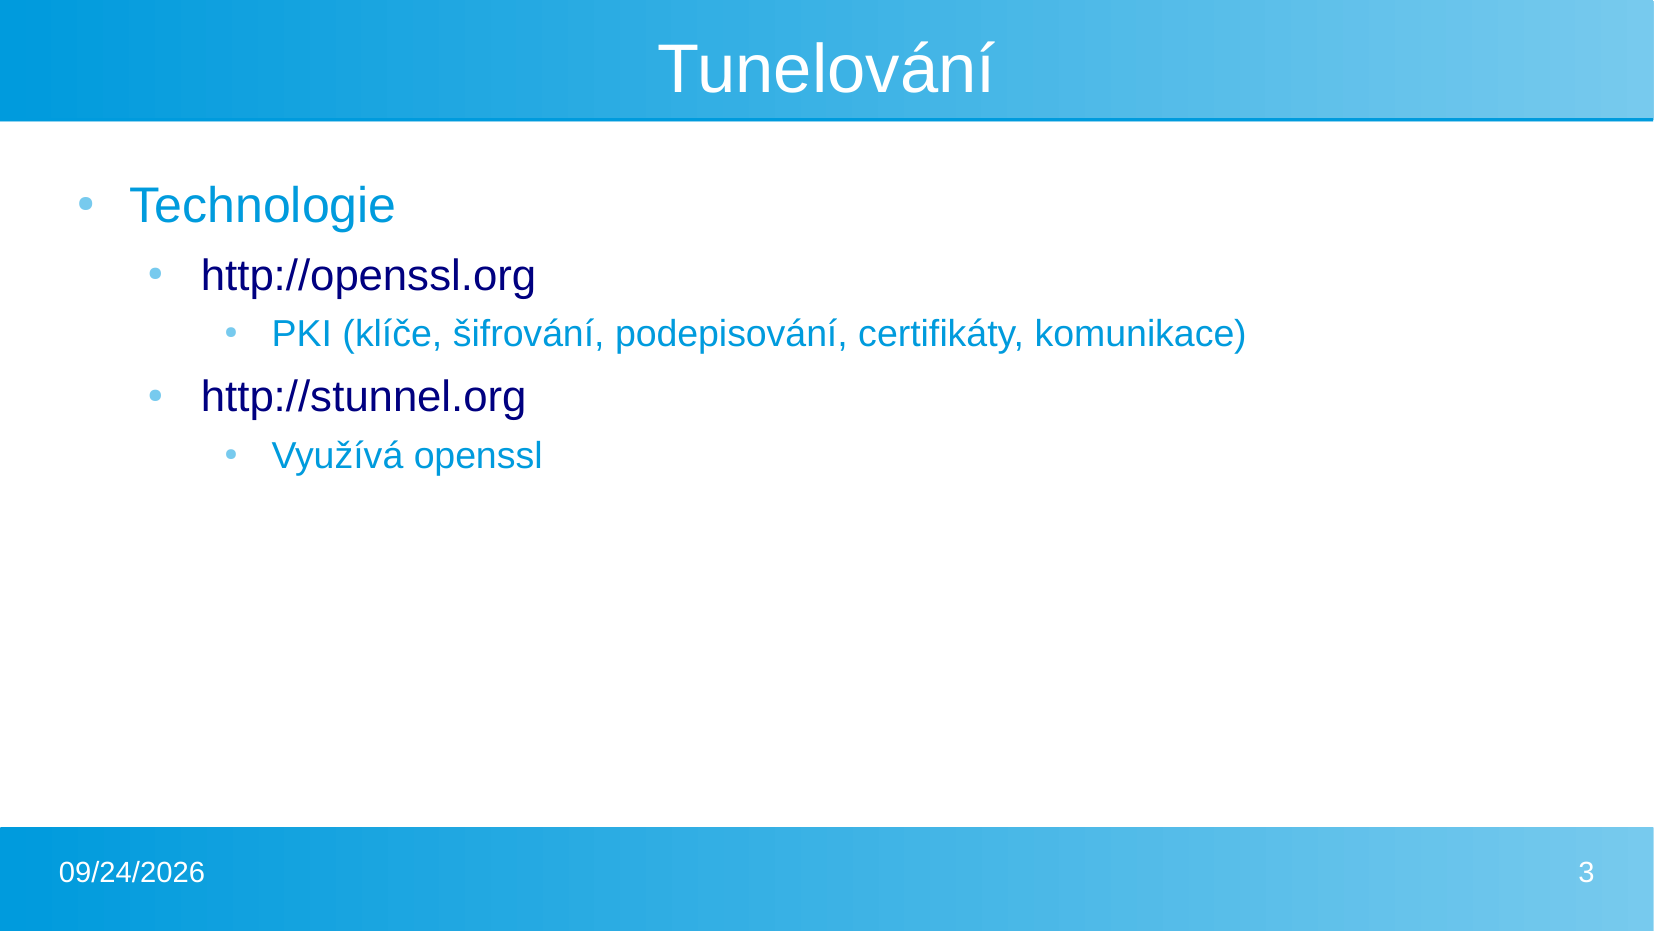

# Tunelování
Technologie
http://openssl.org
PKI (klíče, šifrování, podepisování, certifikáty, komunikace)
http://stunnel.org
Využívá openssl
3